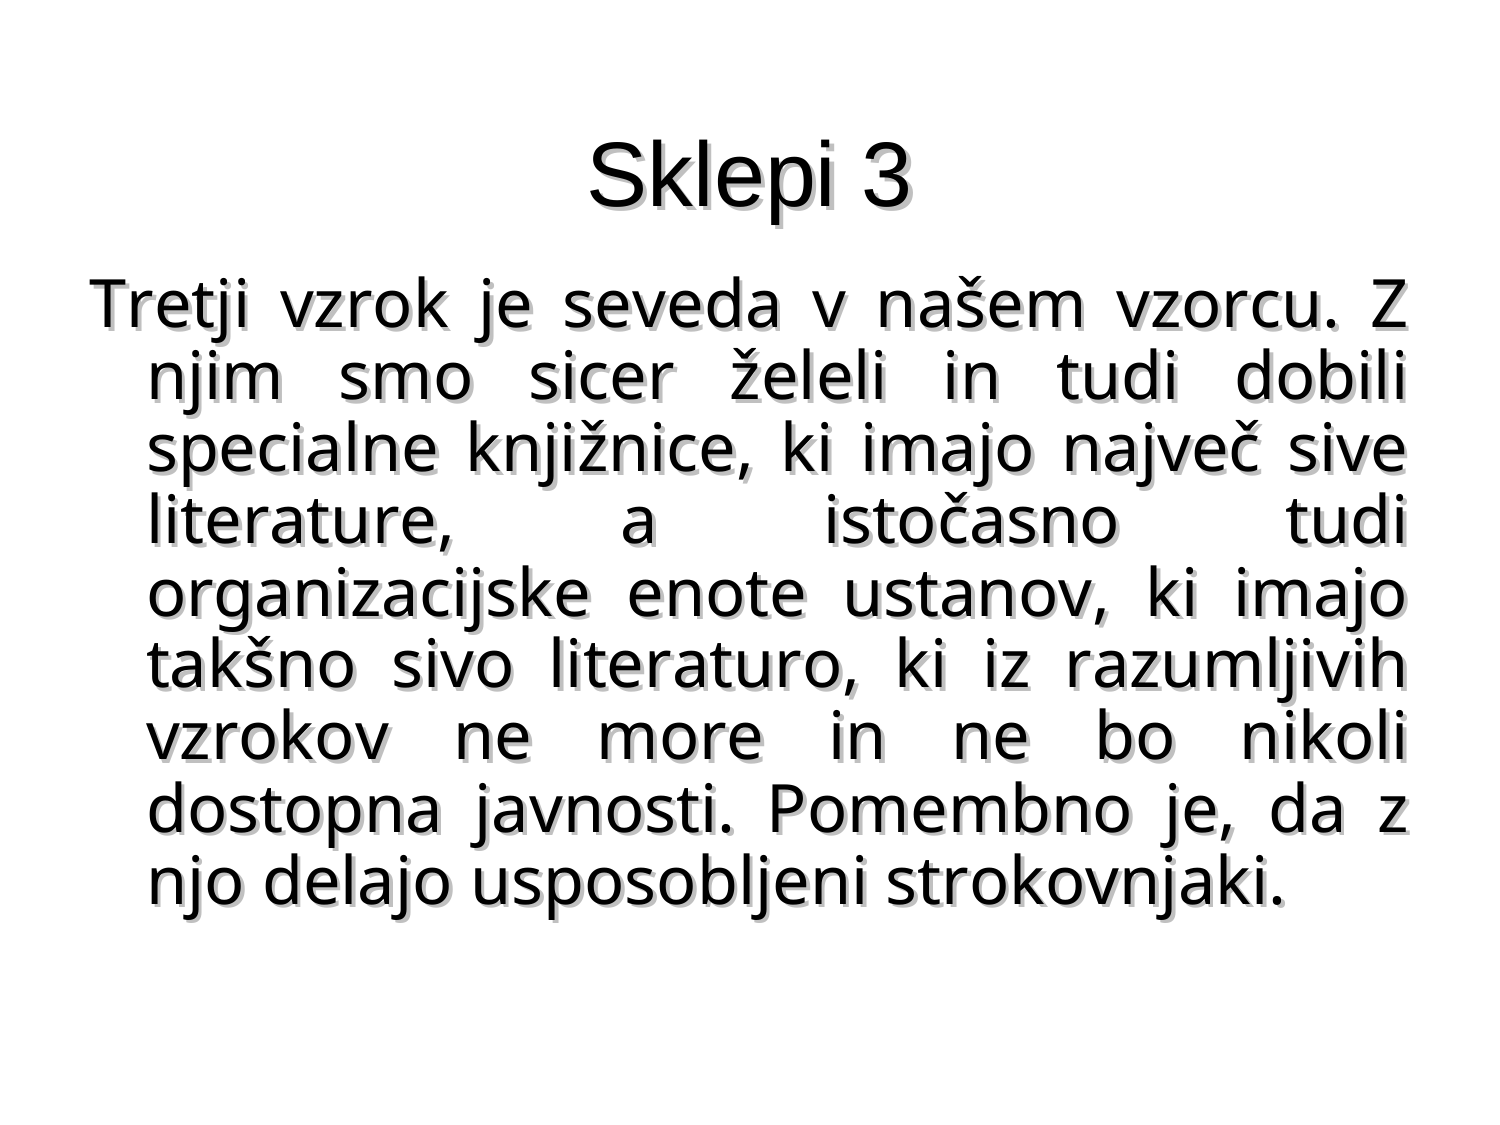

# Sklepi 3
Tretji vzrok je seveda v našem vzorcu. Z njim smo sicer želeli in tudi dobili specialne knjižnice, ki imajo največ sive literature, a istočasno tudi organizacijske enote ustanov, ki imajo takšno sivo literaturo, ki iz razumljivih vzrokov ne more in ne bo nikoli dostopna javnosti. Pomembno je, da z njo delajo usposobljeni strokovnjaki.
19
Primoz Juznic, University of Ljubljana, Faculty of Arts, Department of Library and Information Science and Book Studies, Slovenia